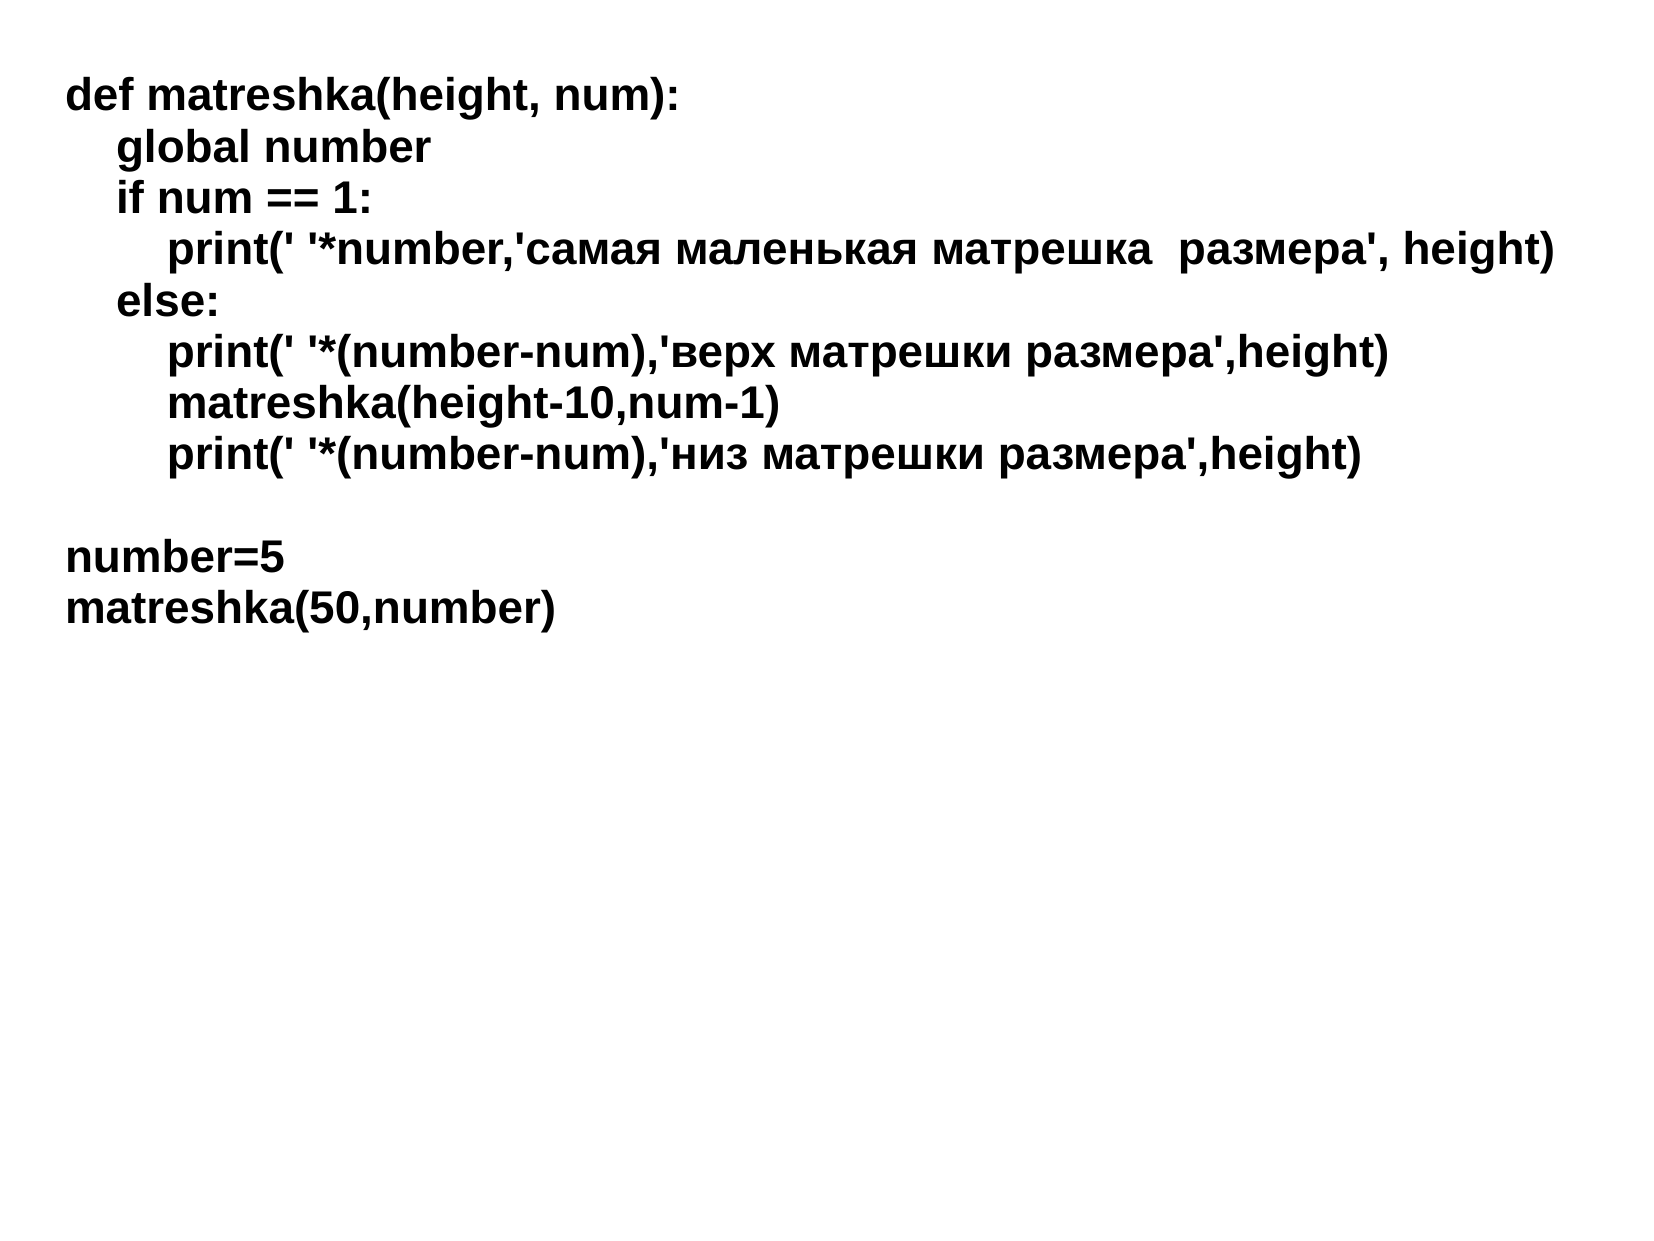

def matreshka(height, num):
 global number
 if num == 1:
 print(' '*number,'самая маленькая матрешка размера', height)
 else:
 print(' '*(number-num),'верх матрешки размера',height)
 matreshka(height-10,num-1)
 print(' '*(number-num),'низ матрешки размера',height)
number=5
matreshka(50,number)